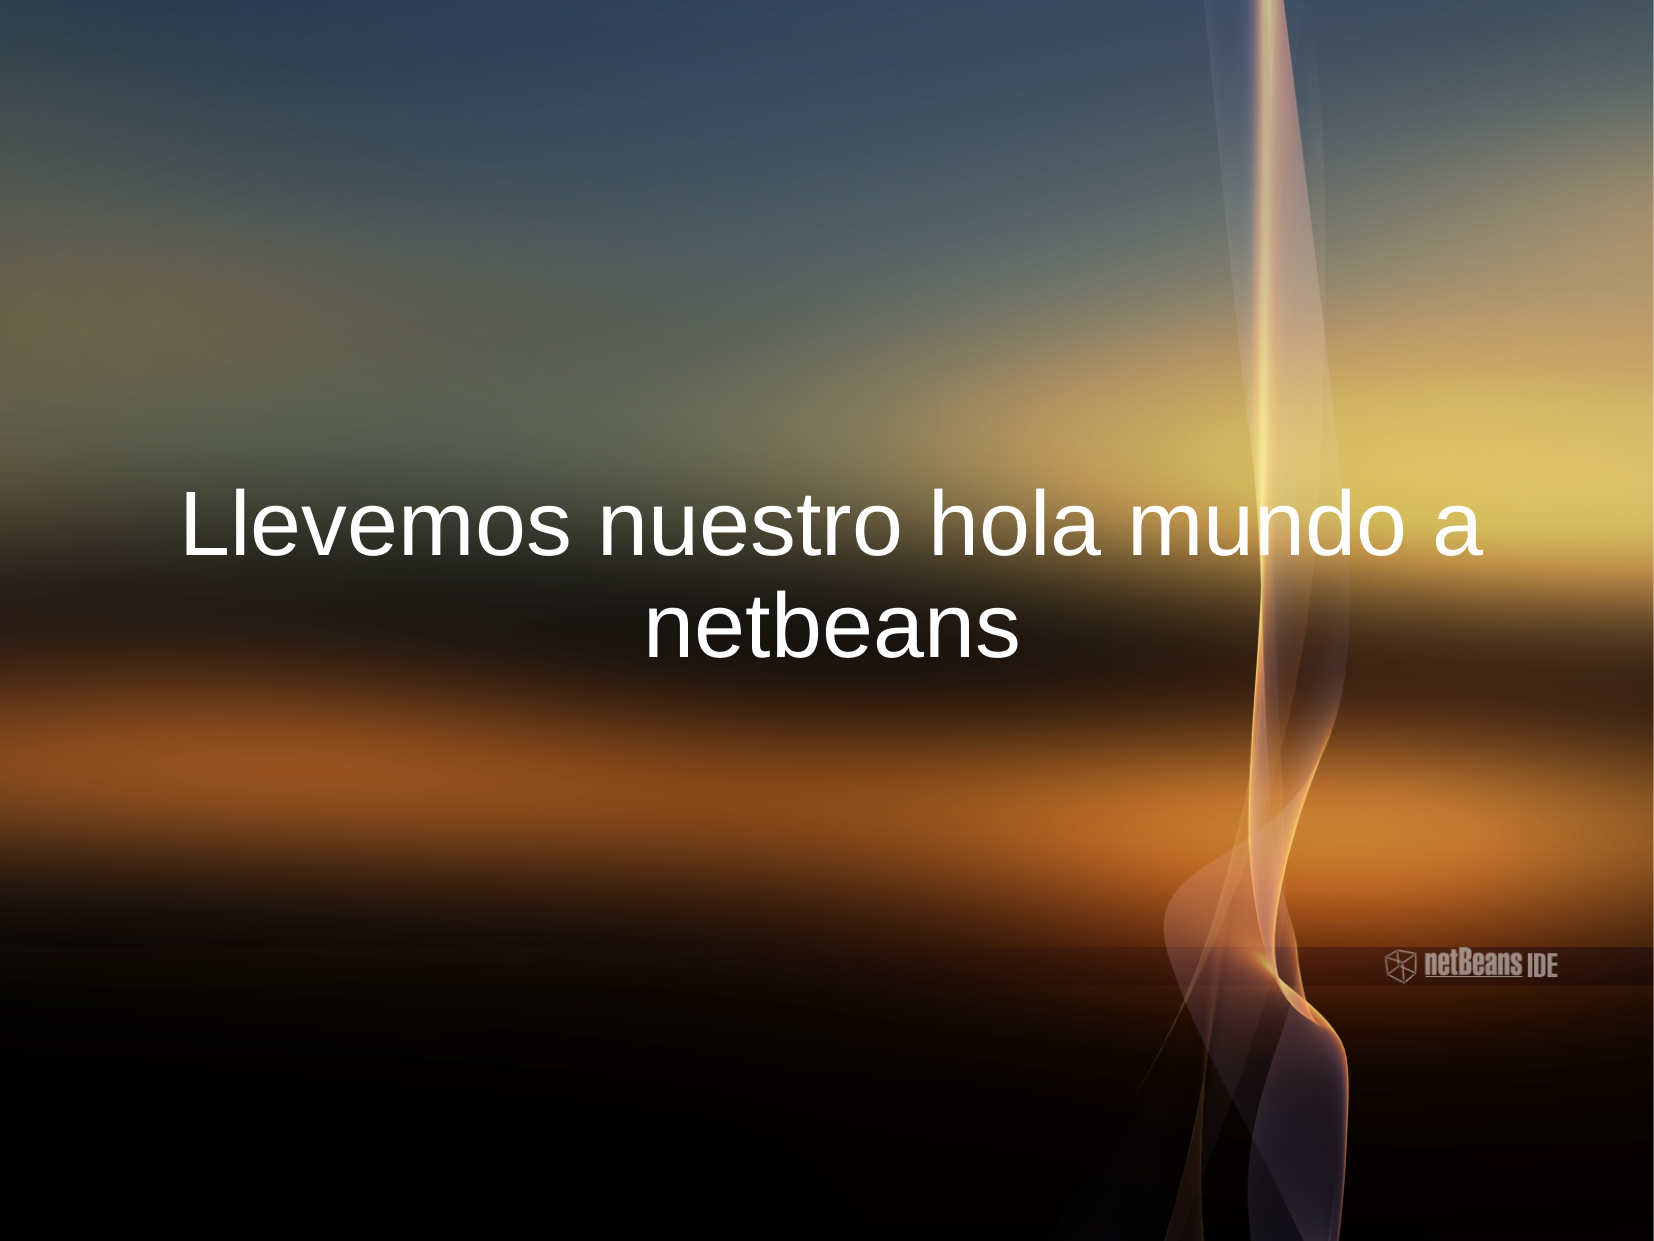

# Llevemos nuestro hola mundo a netbeans